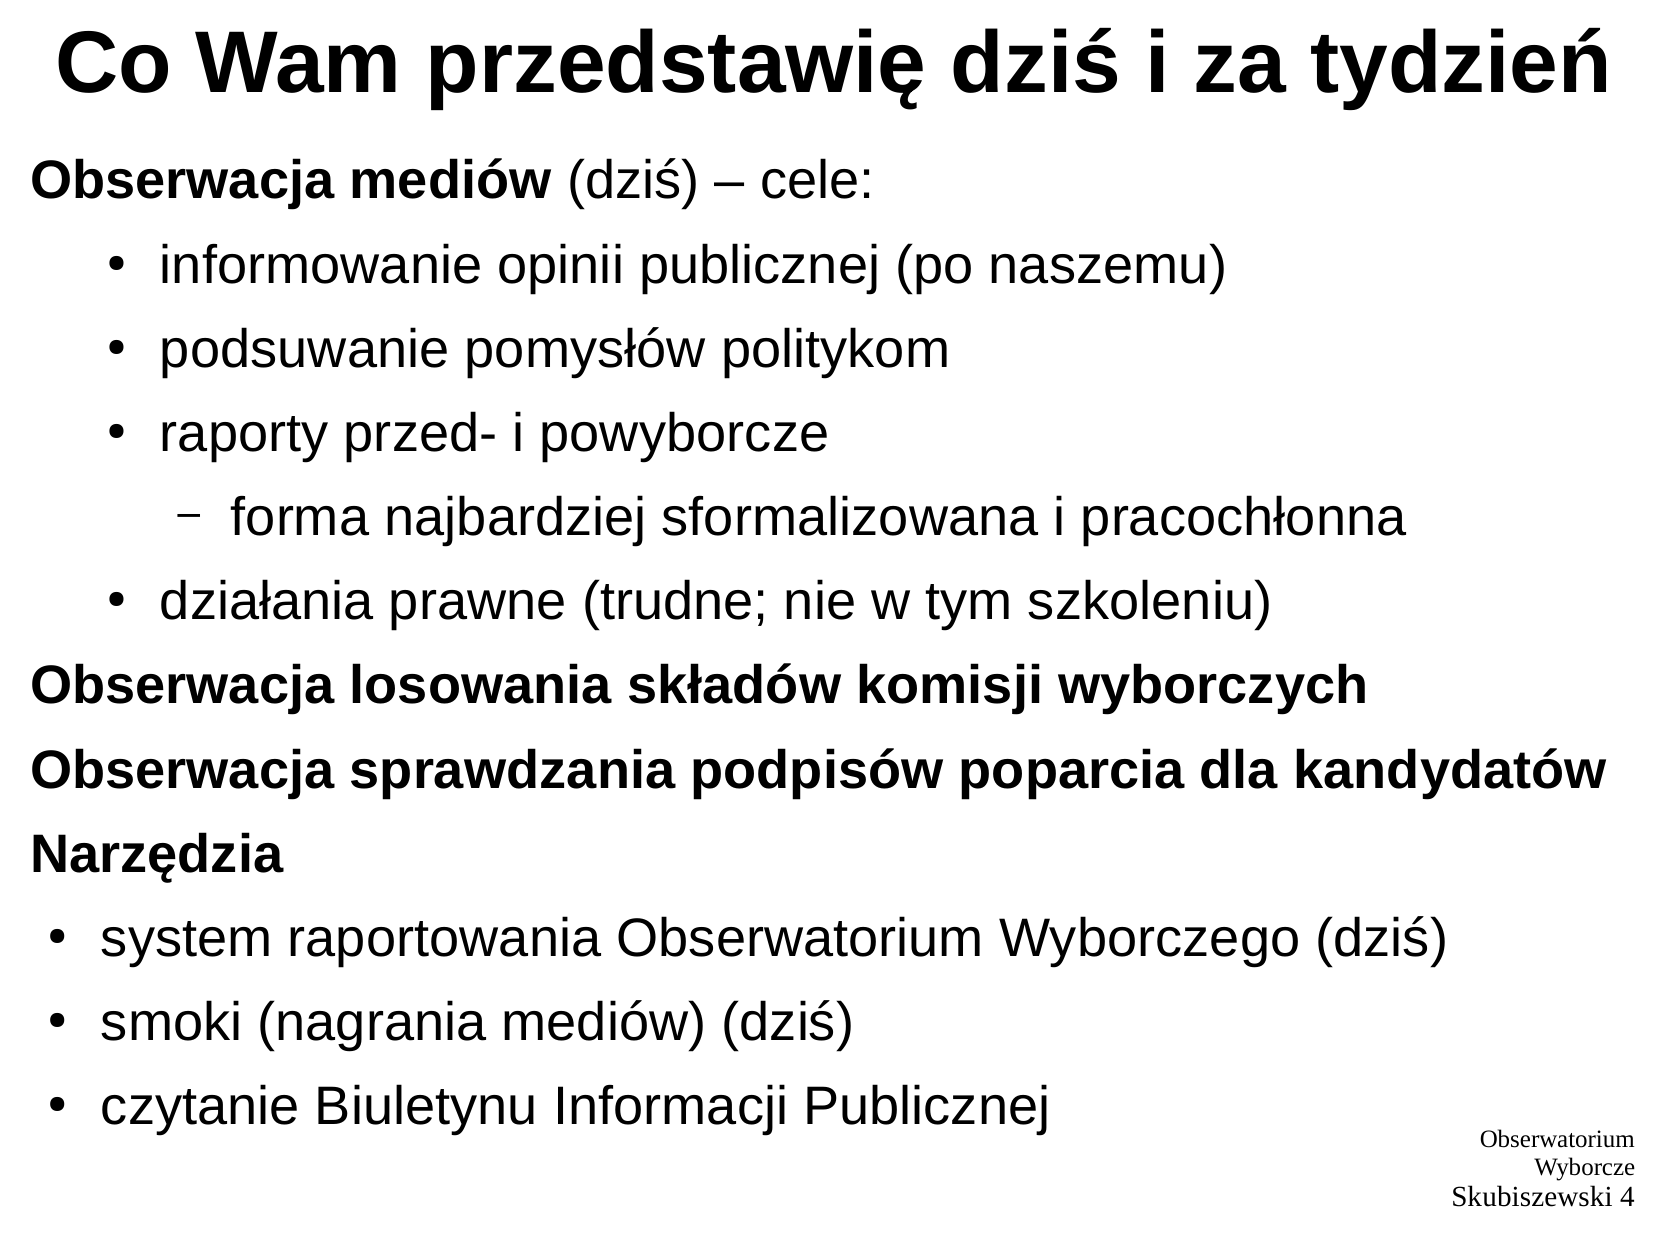

# Co Wam przedstawię dziś i za tydzień
Obserwacja mediów (dziś) – cele:
informowanie opinii publicznej (po naszemu)
podsuwanie pomysłów politykom
raporty przed- i powyborcze
forma najbardziej sformalizowana i pracochłonna
działania prawne (trudne; nie w tym szkoleniu)
Obserwacja losowania składów komisji wyborczych
Obserwacja sprawdzania podpisów poparcia dla kandydatów
Narzędzia
system raportowania Obserwatorium Wyborczego (dziś)
smoki (nagrania mediów) (dziś)
czytanie Biuletynu Informacji Publicznej
4